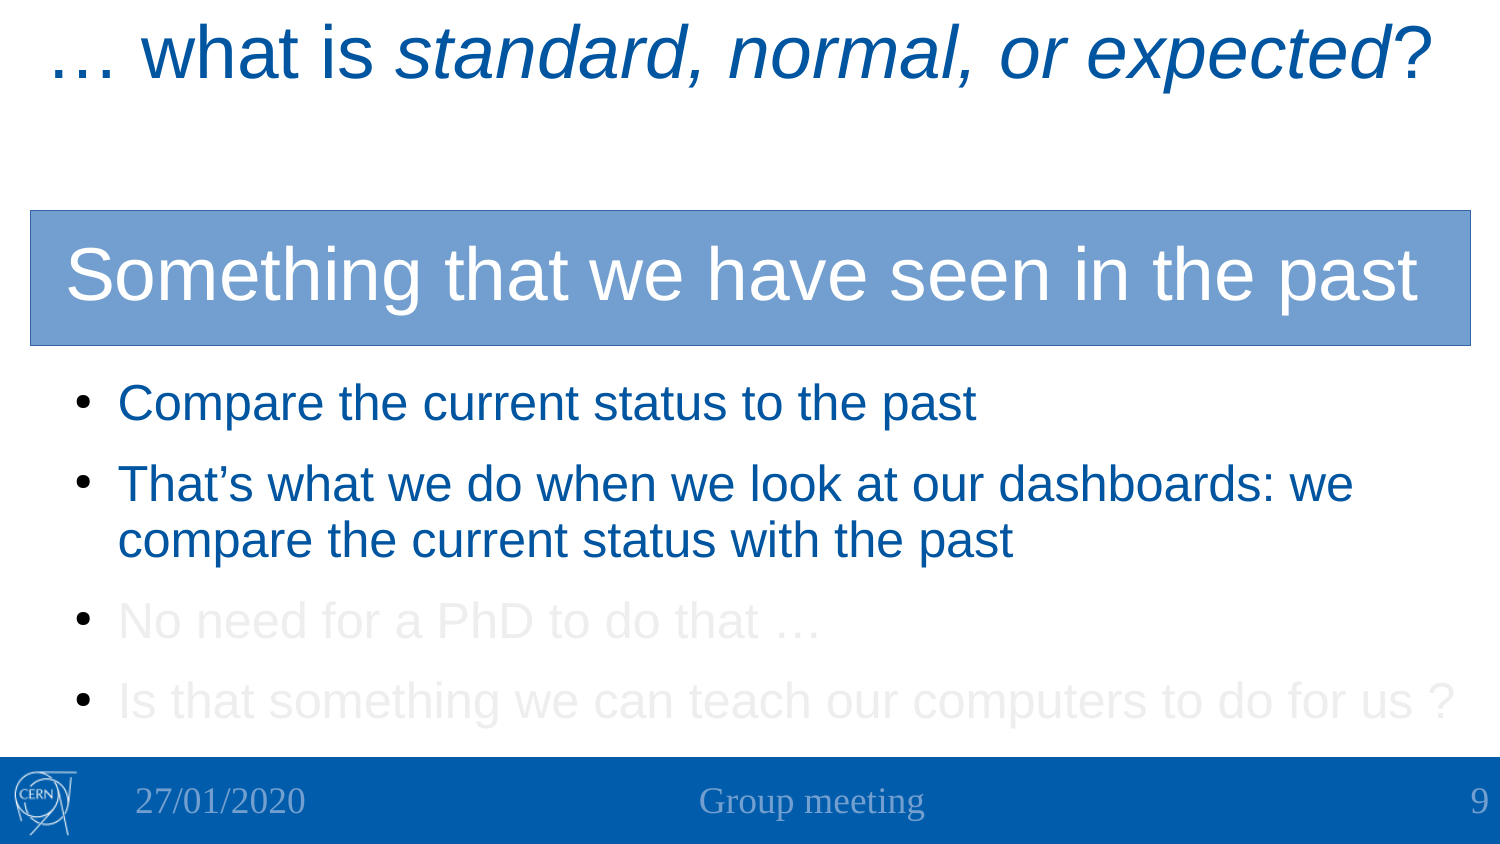

# … what is standard, normal, or expected?
Something that we have seen in the past
Compare the current status to the past
That’s what we do when we look at our dashboards: we compare the current status with the past
No need for a PhD to do that …
Is that something we can teach our computers to do for us ?
27/01/2020
Group meeting
9